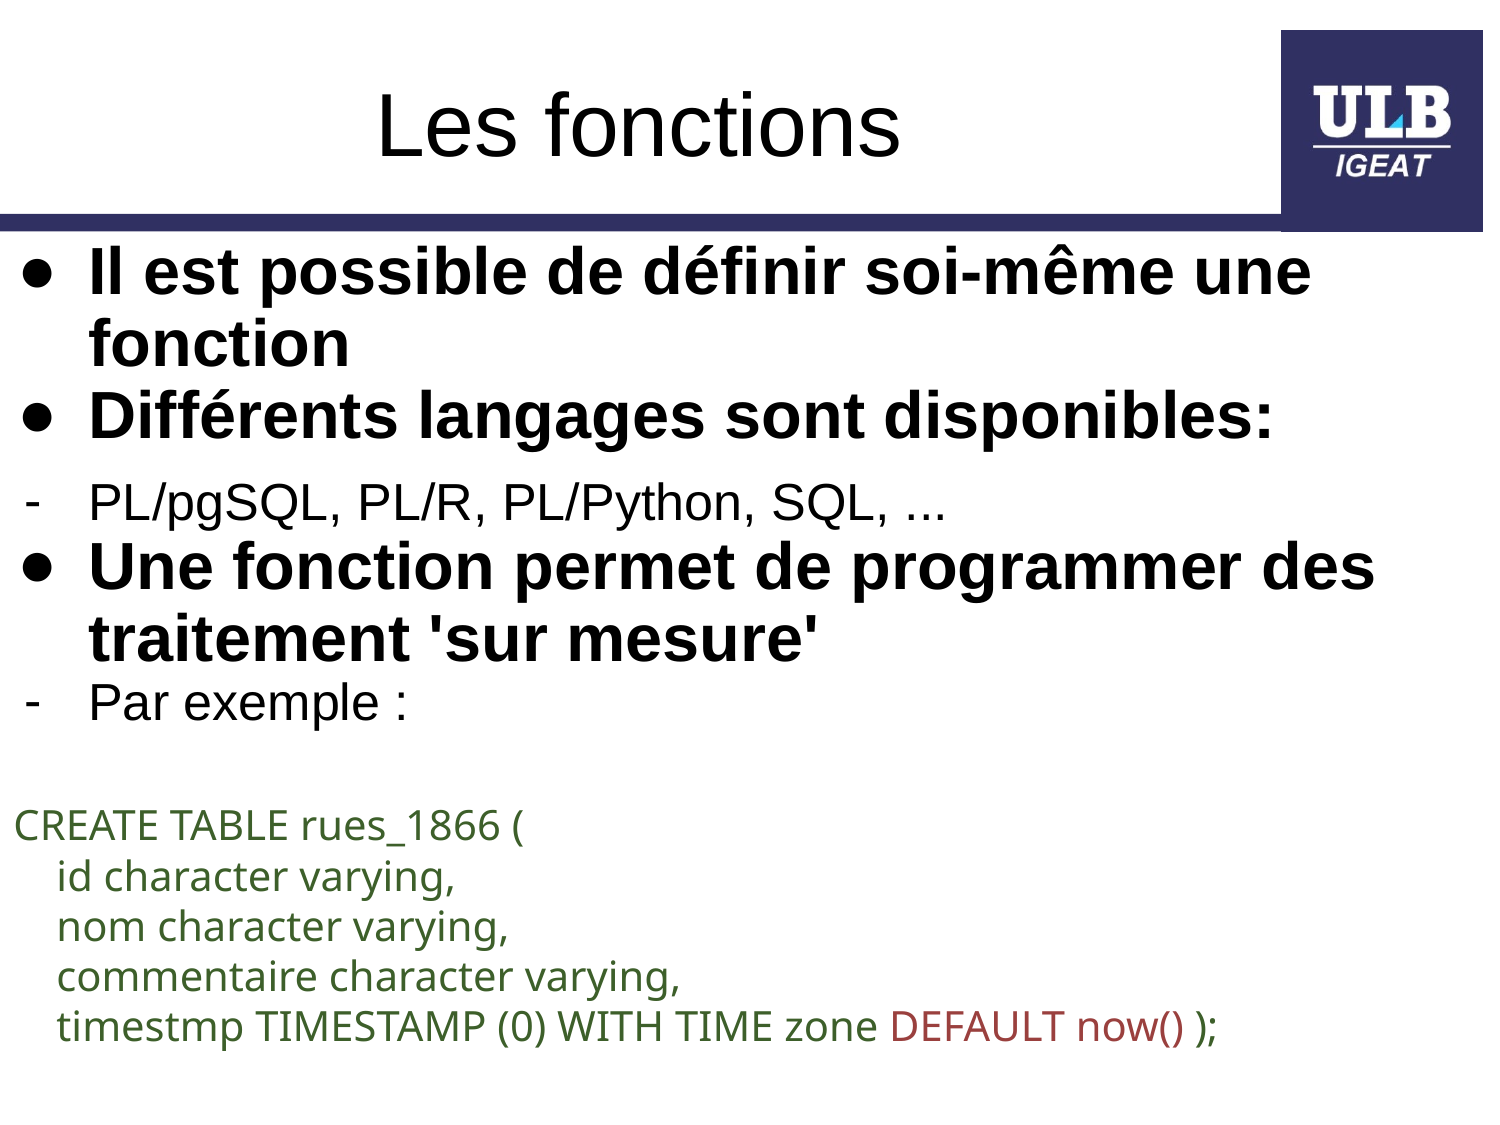

Les fonctions
Il est possible de définir soi-même une fonction
Différents langages sont disponibles:
PL/pgSQL, PL/R, PL/Python, SQL, ...
Une fonction permet de programmer des traitement 'sur mesure'
Par exemple :
CREATE TABLE rues_1866 (
 id character varying,
 nom character varying,
 commentaire character varying,
 timestmp TIMESTAMP (0) WITH TIME zone DEFAULT now() );